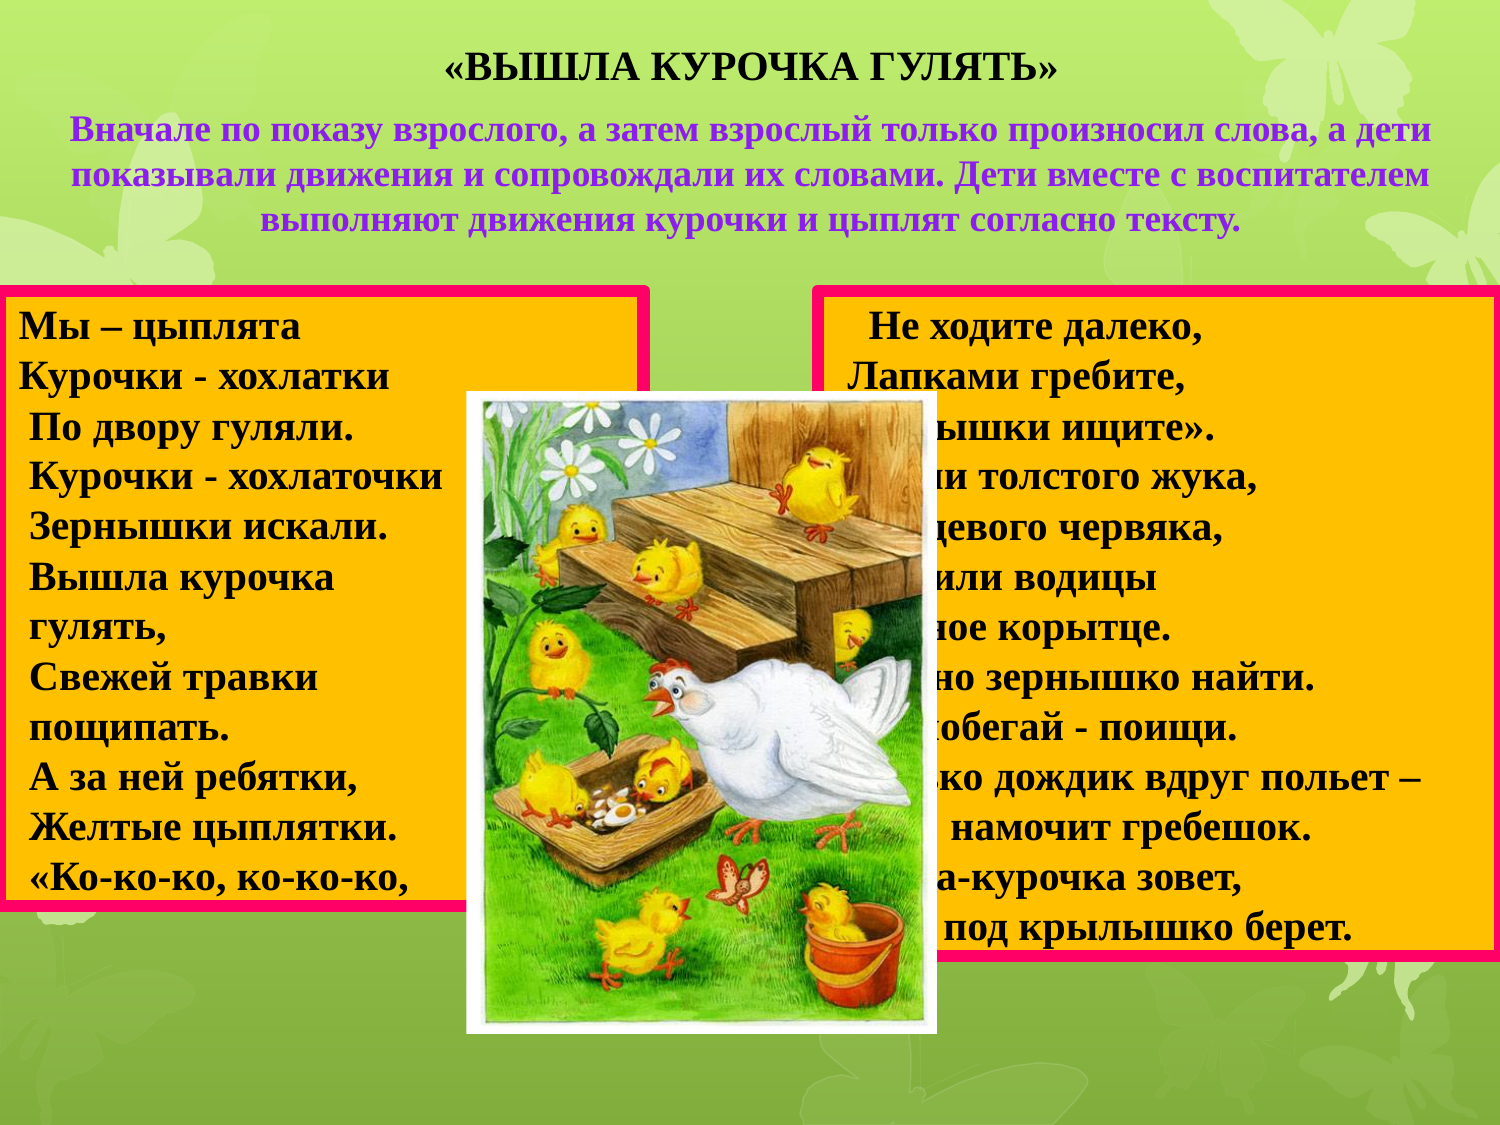

«Вышла курочка гулять»
Вначале по показу взрослого, а затем взрослый только произносил слова, а дети показывали движения и сопровождали их словами. Дети вместе с воспитателем выполняют движения курочки и цыплят согласно тексту.
Мы – цыплята
Курочки - хохлатки
По двору гуляли.
Курочки - хохлаточки
Зернышки искали.
Вышла курочка гулять,
Свежей травки пощипать.
А за ней ребятки,
Желтые цыплятки.
«Ко-ко-ко, ко-ко-ко,
 Не ходите далеко,
Лапками гребите,
Зернышки ищите».
Съели толстого жука,
Дождевого червяка,
Выпили водицы
Полное корытце.
Нужно зернышко найти.
Ты побегай - поищи.
Только дождик вдруг польет –
Нам намочит гребешок.
Мама-курочка зовет,
Всех под крылышко берет.